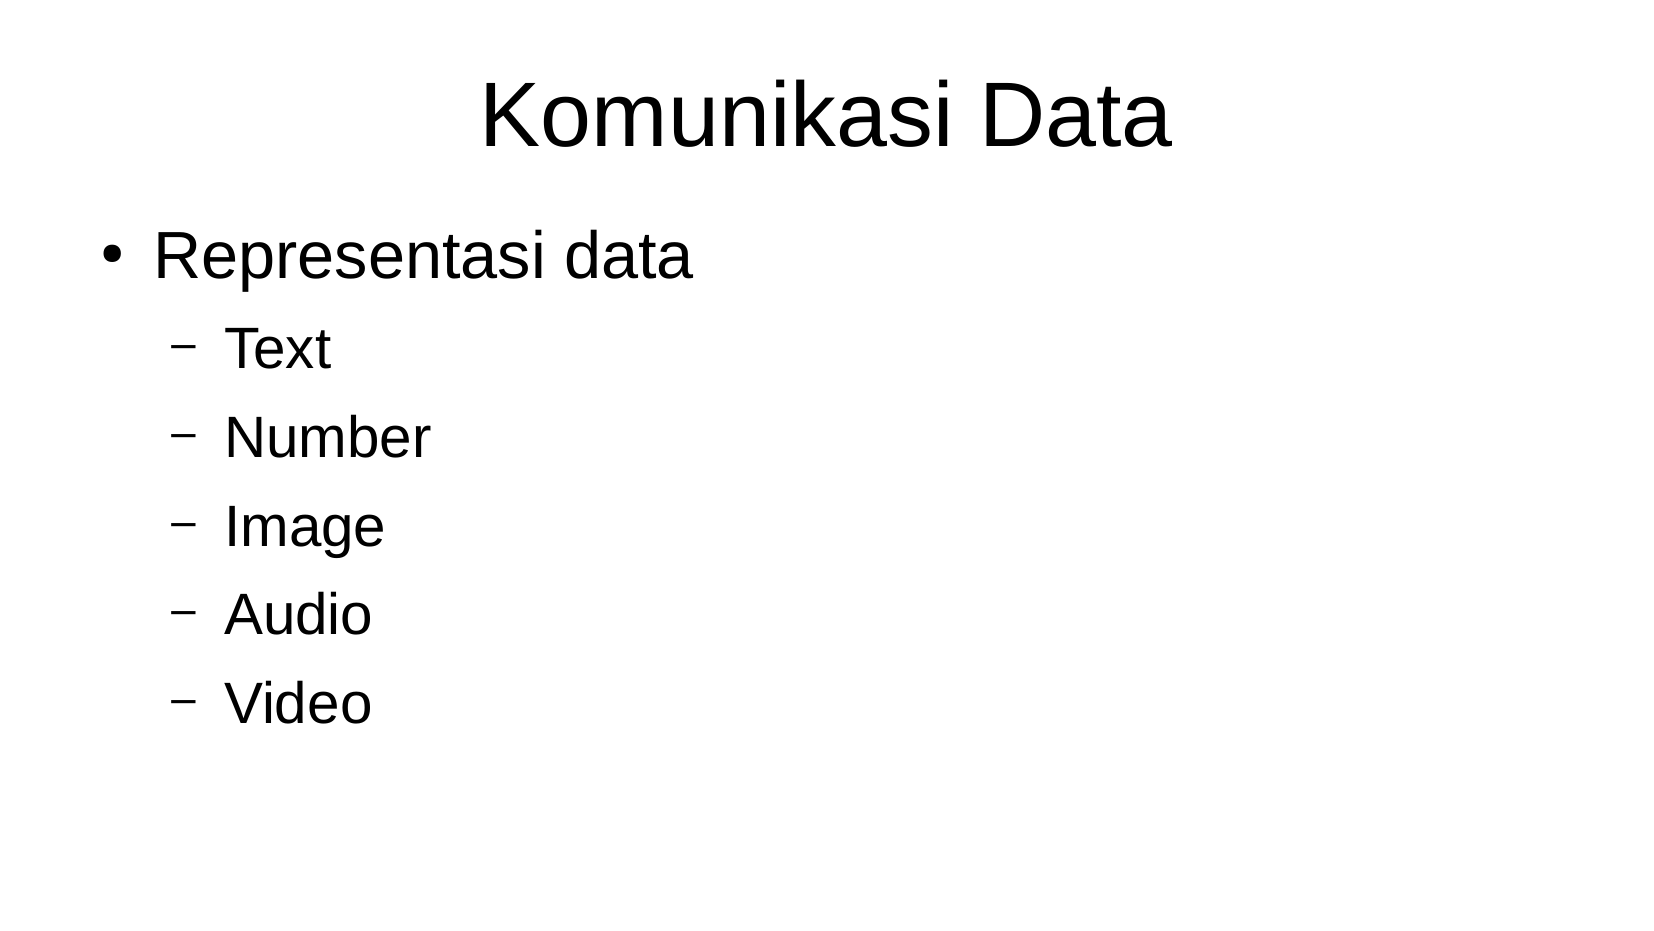

# Komunikasi Data
Representasi data
Text
Number
Image
Audio
Video